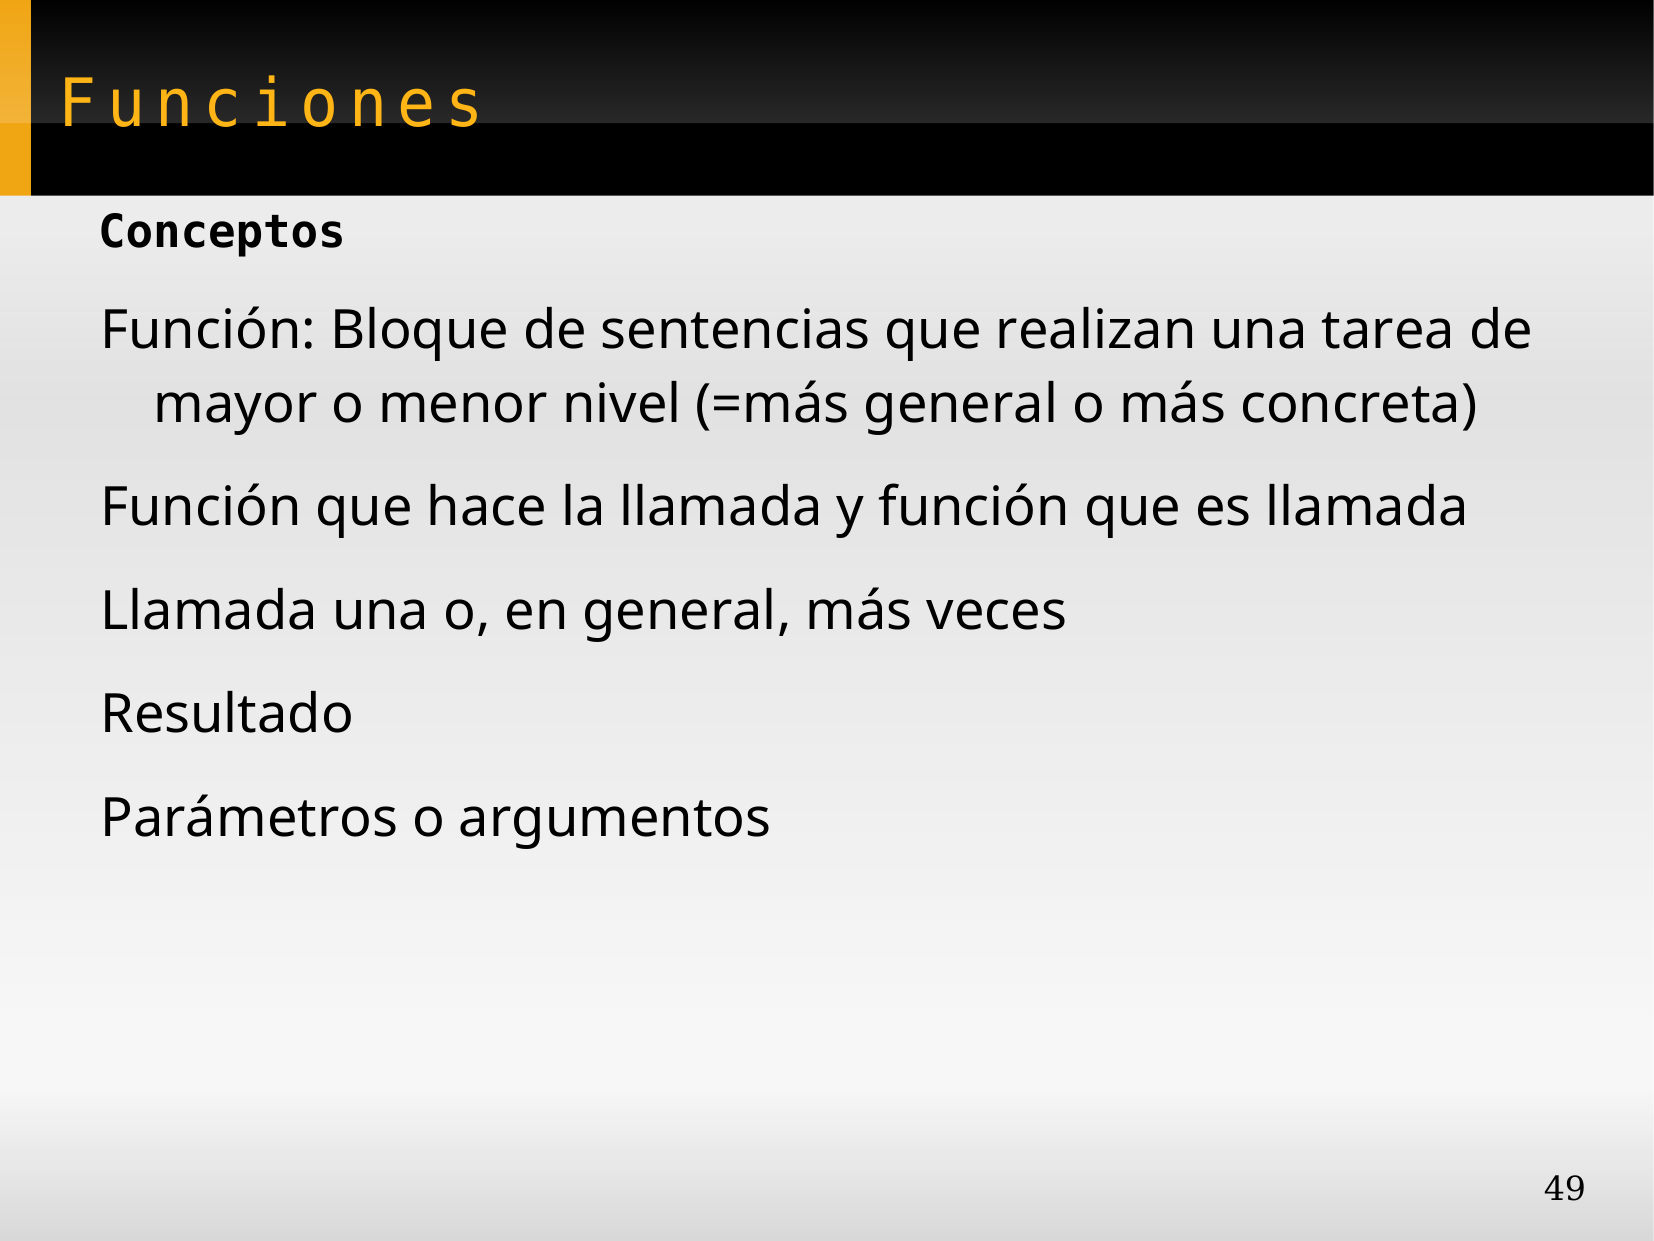

# Funciones
Conceptos
Función: Bloque de sentencias que realizan una tarea de mayor o menor nivel (=más general o más concreta)
Función que hace la llamada y función que es llamada
Llamada una o, en general, más veces
Resultado
Parámetros o argumentos
49